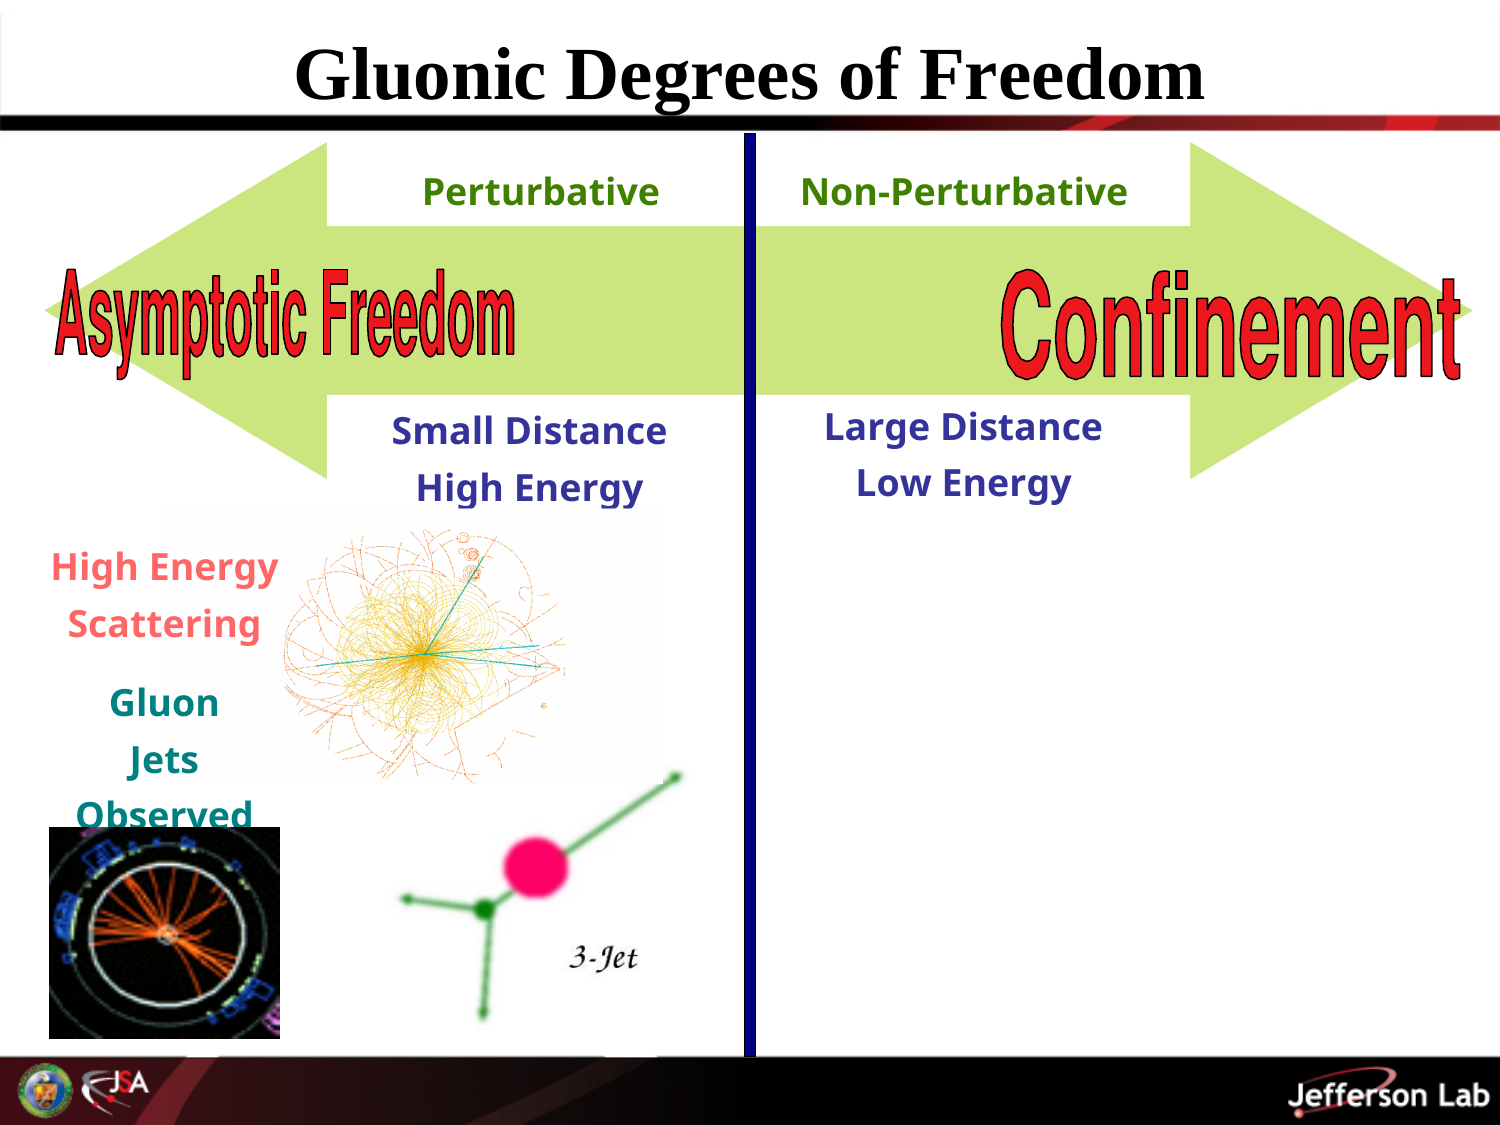

# Gluonic Degrees of Freedom
Perturbative
Non-Perturbative
Large Distance
Low Energy
Small Distance
High Energy
High Energy
Scattering
Gluon
Jets
Observed